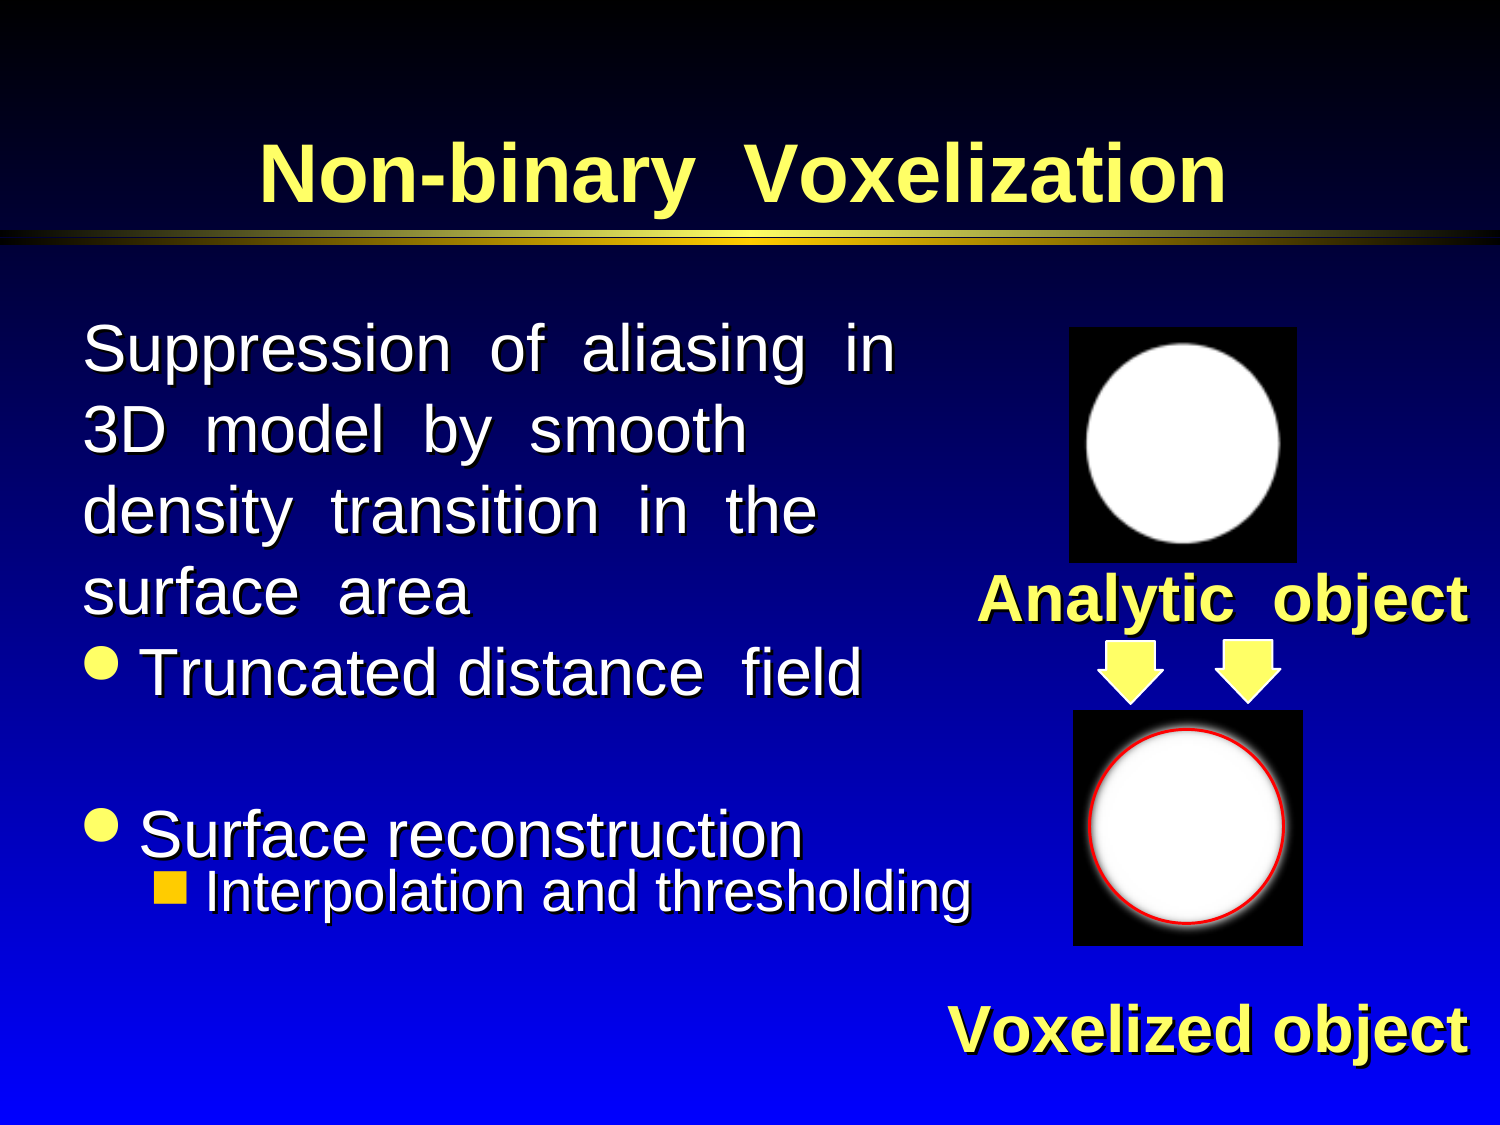

# Non-binary Voxelization
Suppression of aliasing in
3D model by smooth
density transition in the
surface area
Truncated distance field
Surface reconstruction
Interpolation and thresholding
Analytic object
Voxelized object